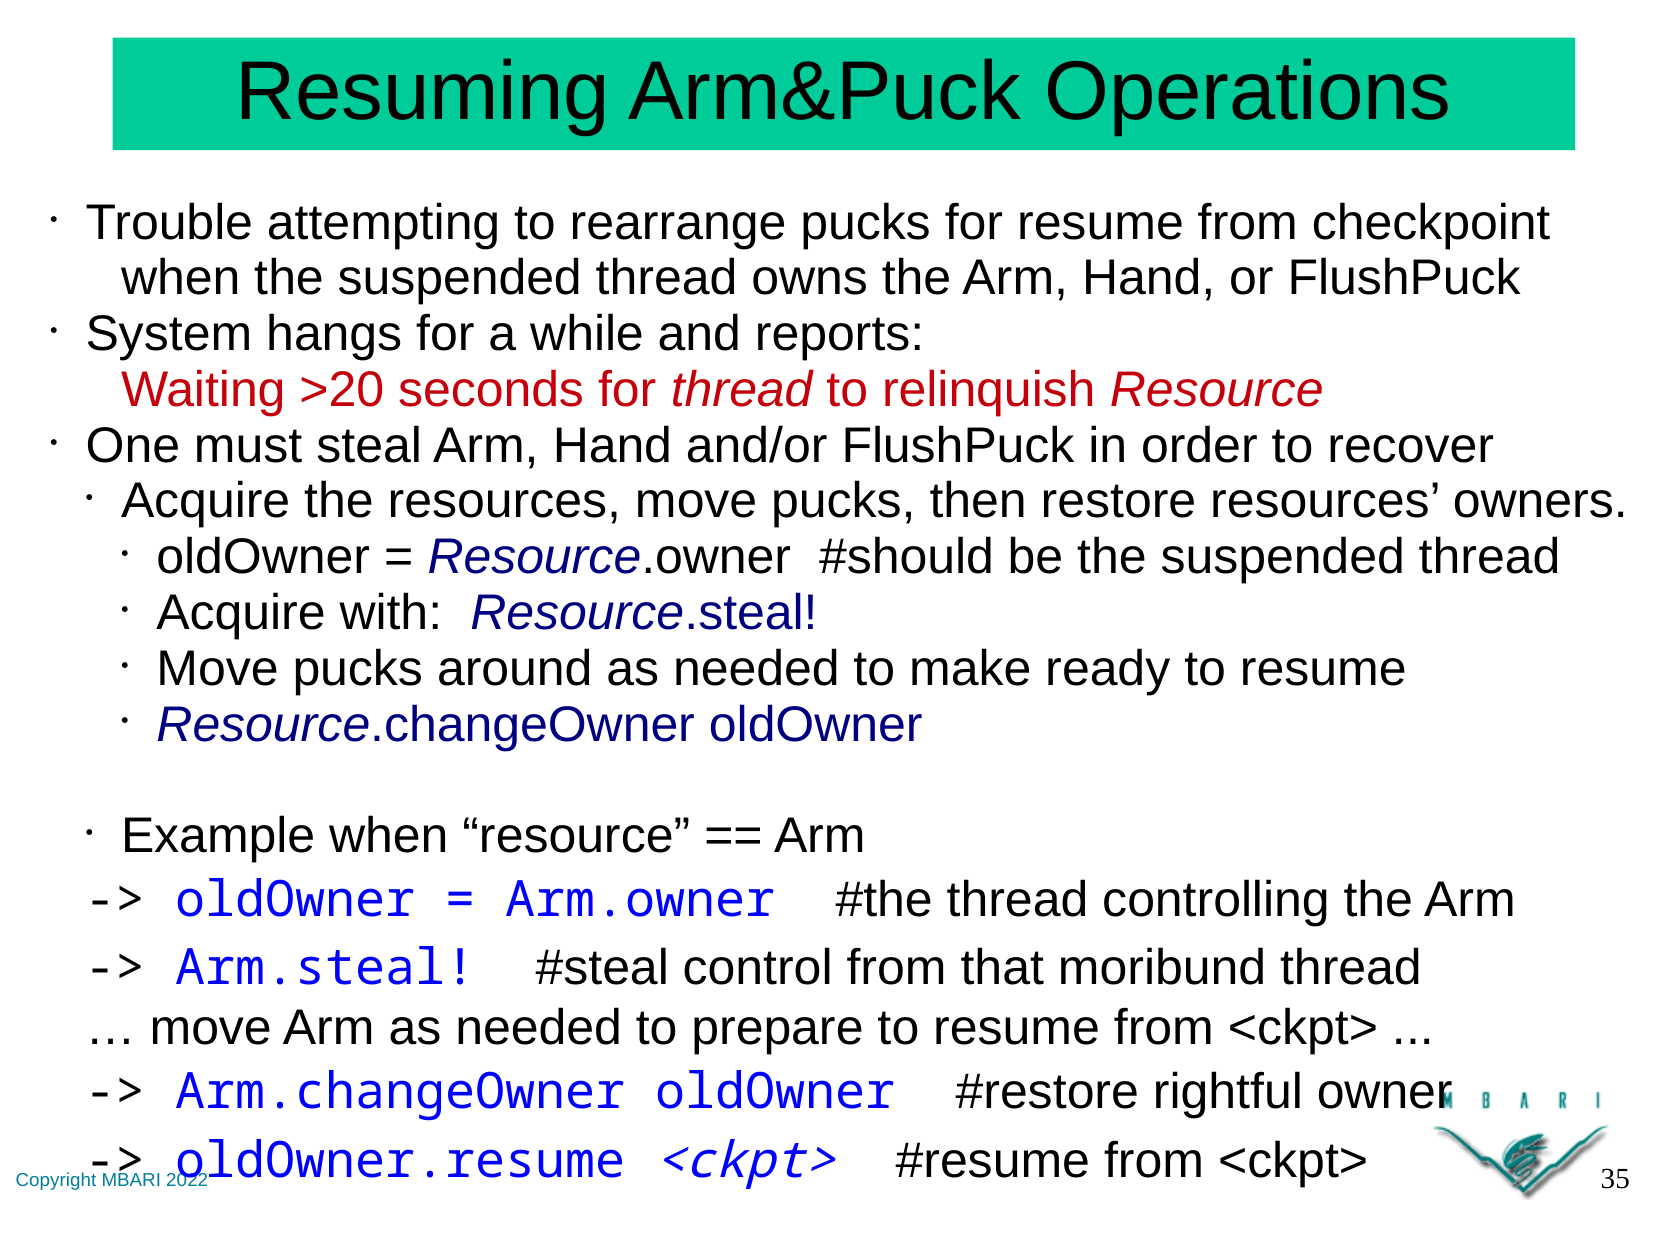

Resuming Arm&Puck Operations
Trouble attempting to rearrange pucks for resume from checkpoint
when the suspended thread owns the Arm, Hand, or FlushPuck
System hangs for a while and reports:
Waiting >20 seconds for thread to relinquish Resource
One must steal Arm, Hand and/or FlushPuck in order to recover
Acquire the resources, move pucks, then restore resources’ owners.
oldOwner = Resource.owner #should be the suspended thread
Acquire with: Resource.steal!
Move pucks around as needed to make ready to resume
Resource.changeOwner oldOwner
Example when “resource” == Arm
-> oldOwner = Arm.owner 	#the thread controlling the Arm
-> Arm.steal! #steal control from that moribund thread
… move Arm as needed to prepare to resume from <ckpt> ...
-> Arm.changeOwner oldOwner #restore rightful owner
-> oldOwner.resume <ckpt> #resume from <ckpt>